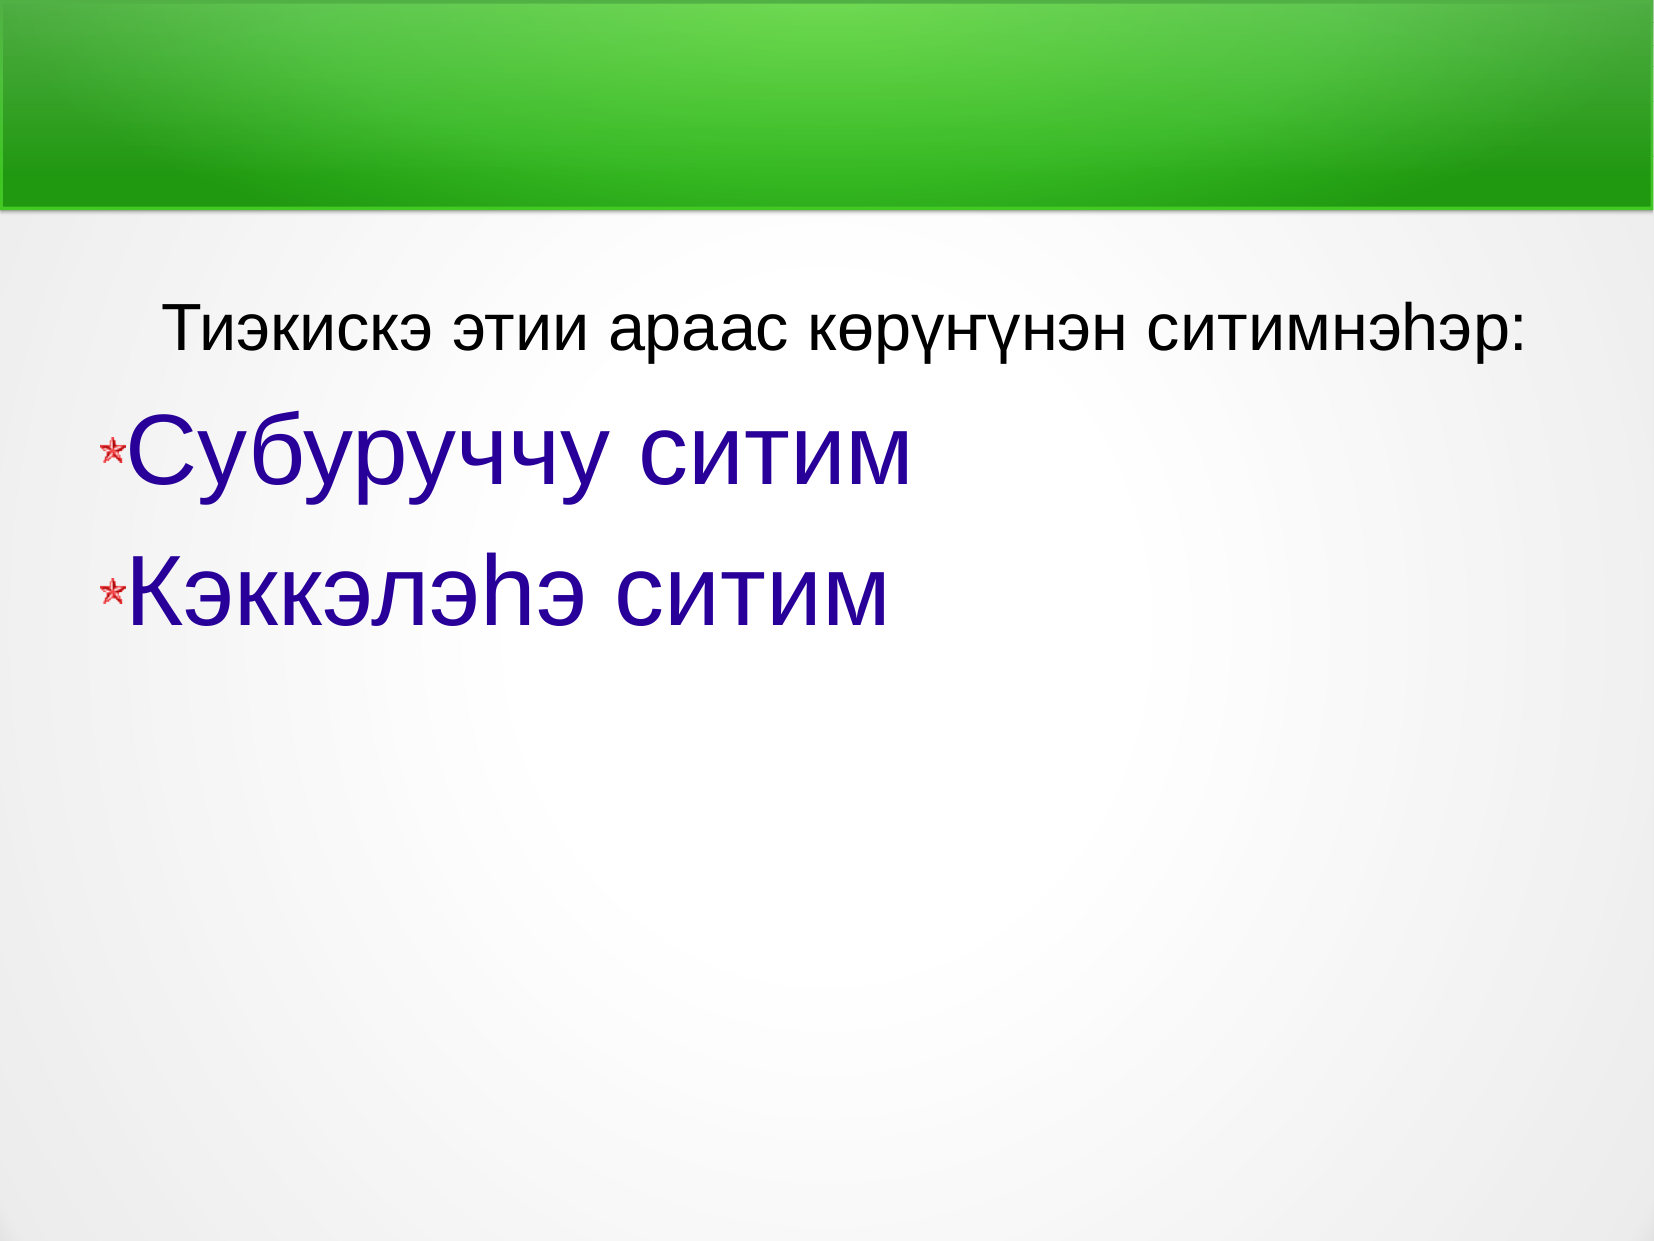

#
Тиэкискэ этии араас көрүҥүнэн ситимнэһэр:
Субуруччу ситим
Кэккэлэһэ ситим